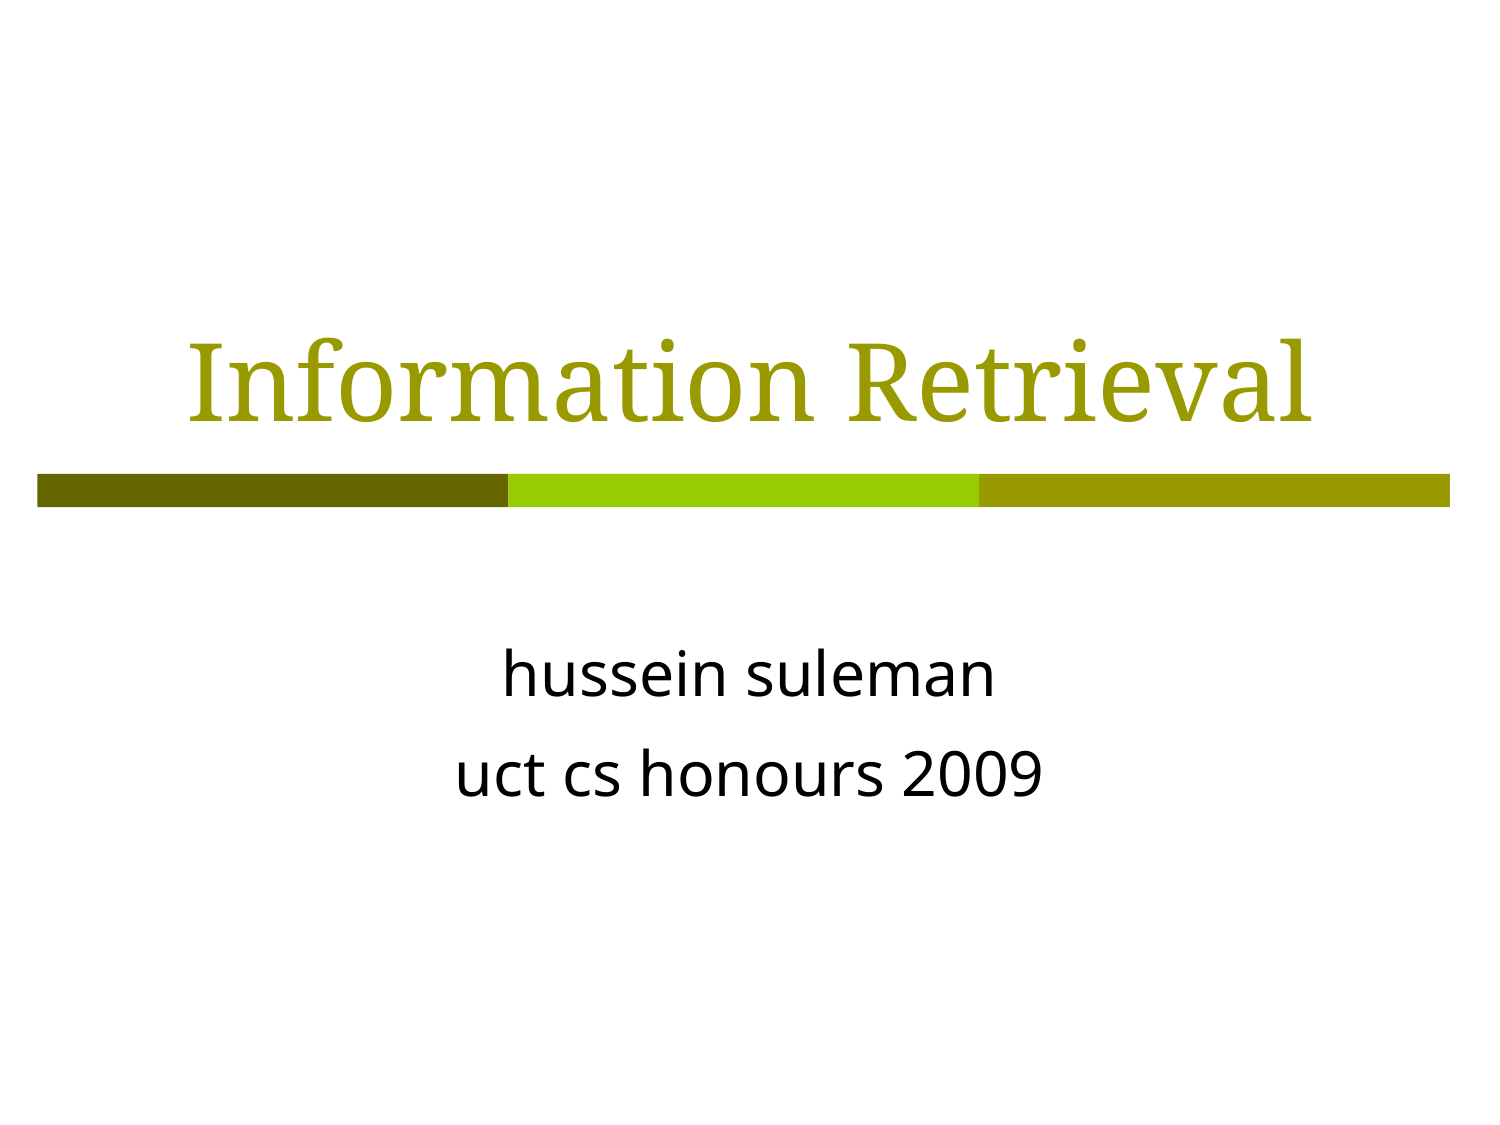

# Information Retrieval
hussein suleman
uct cs honours 2009